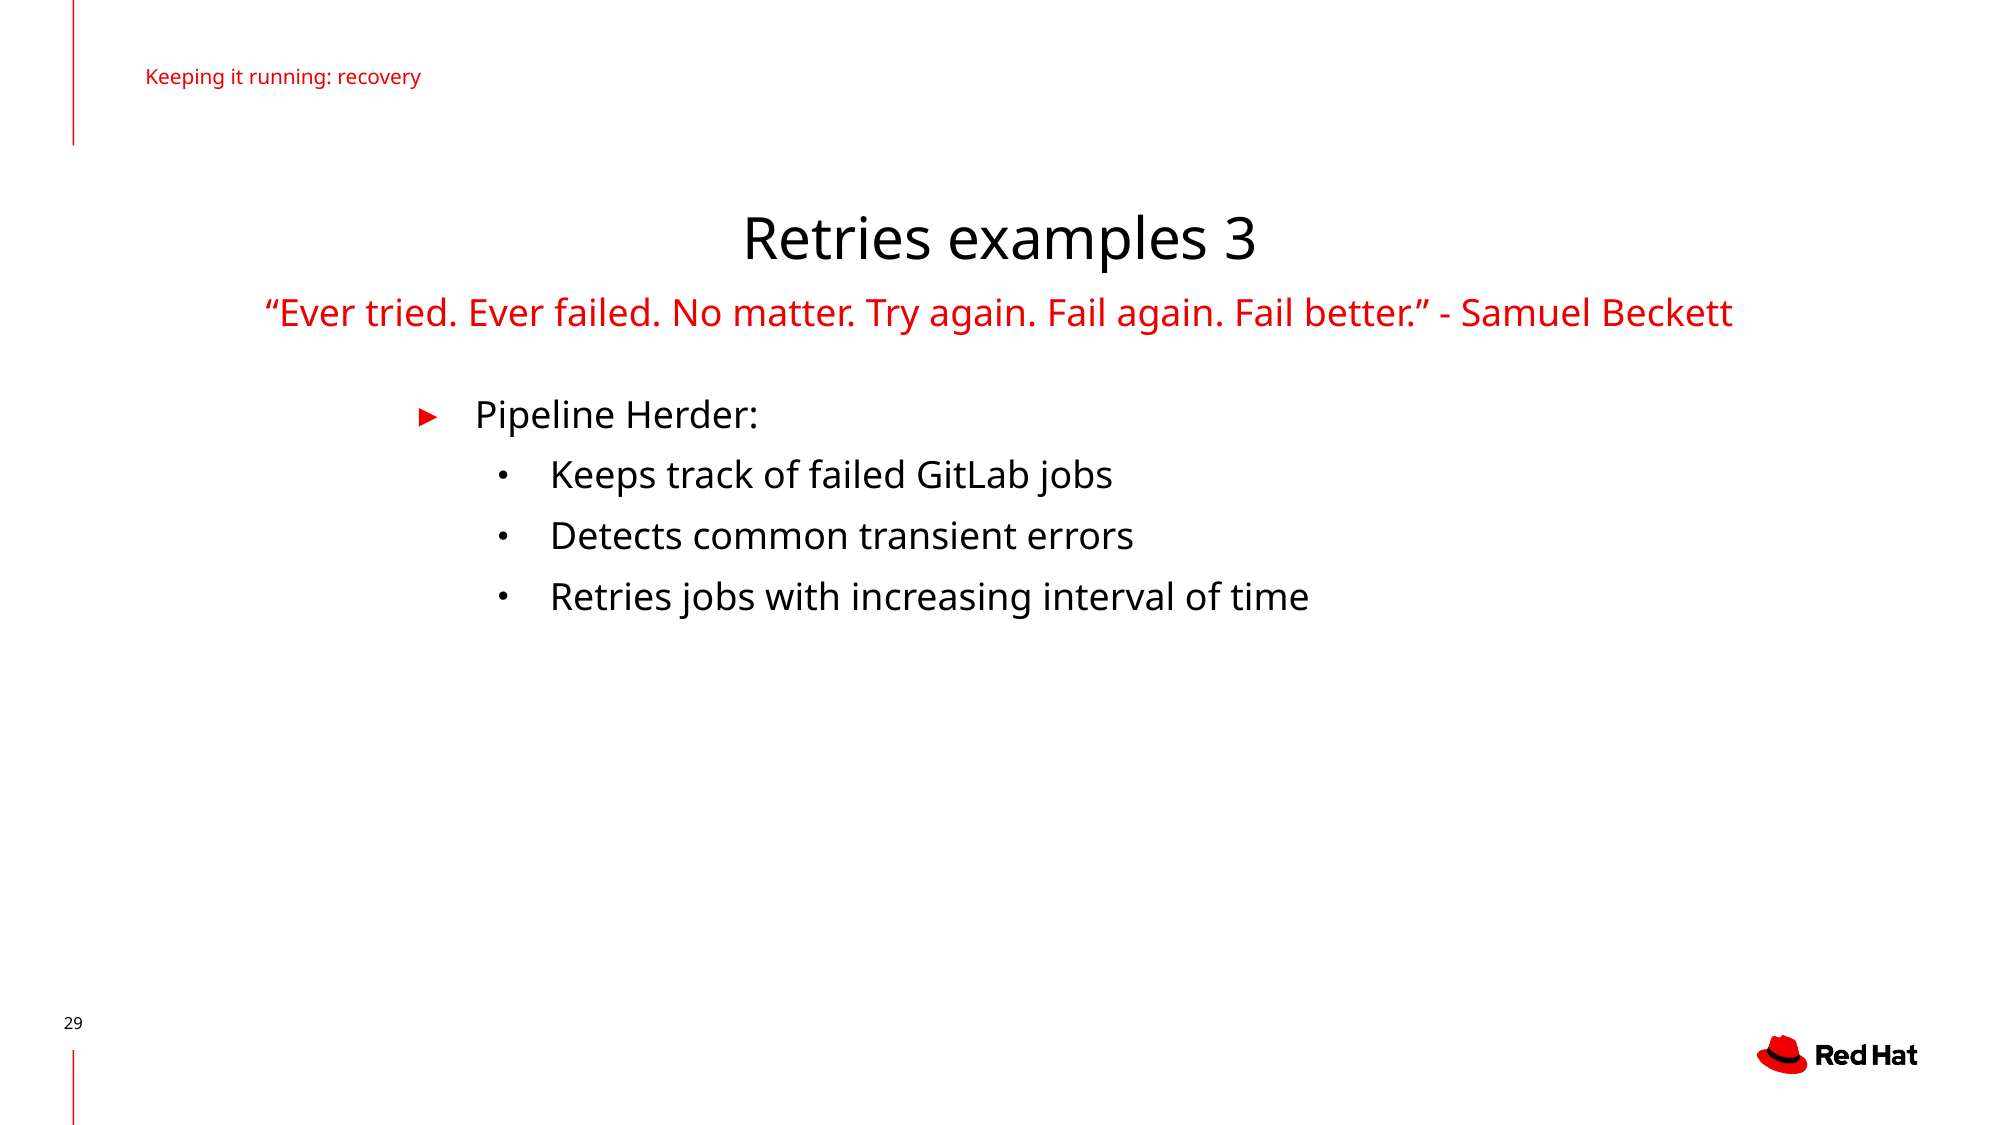

# Keeping it running: recovery
Retries examples 3
“Ever tried. Ever failed. No matter. Try again. Fail again. Fail better.” - Samuel Beckett
Pipeline Herder:
Keeps track of failed GitLab jobs
Detects common transient errors
Retries jobs with increasing interval of time